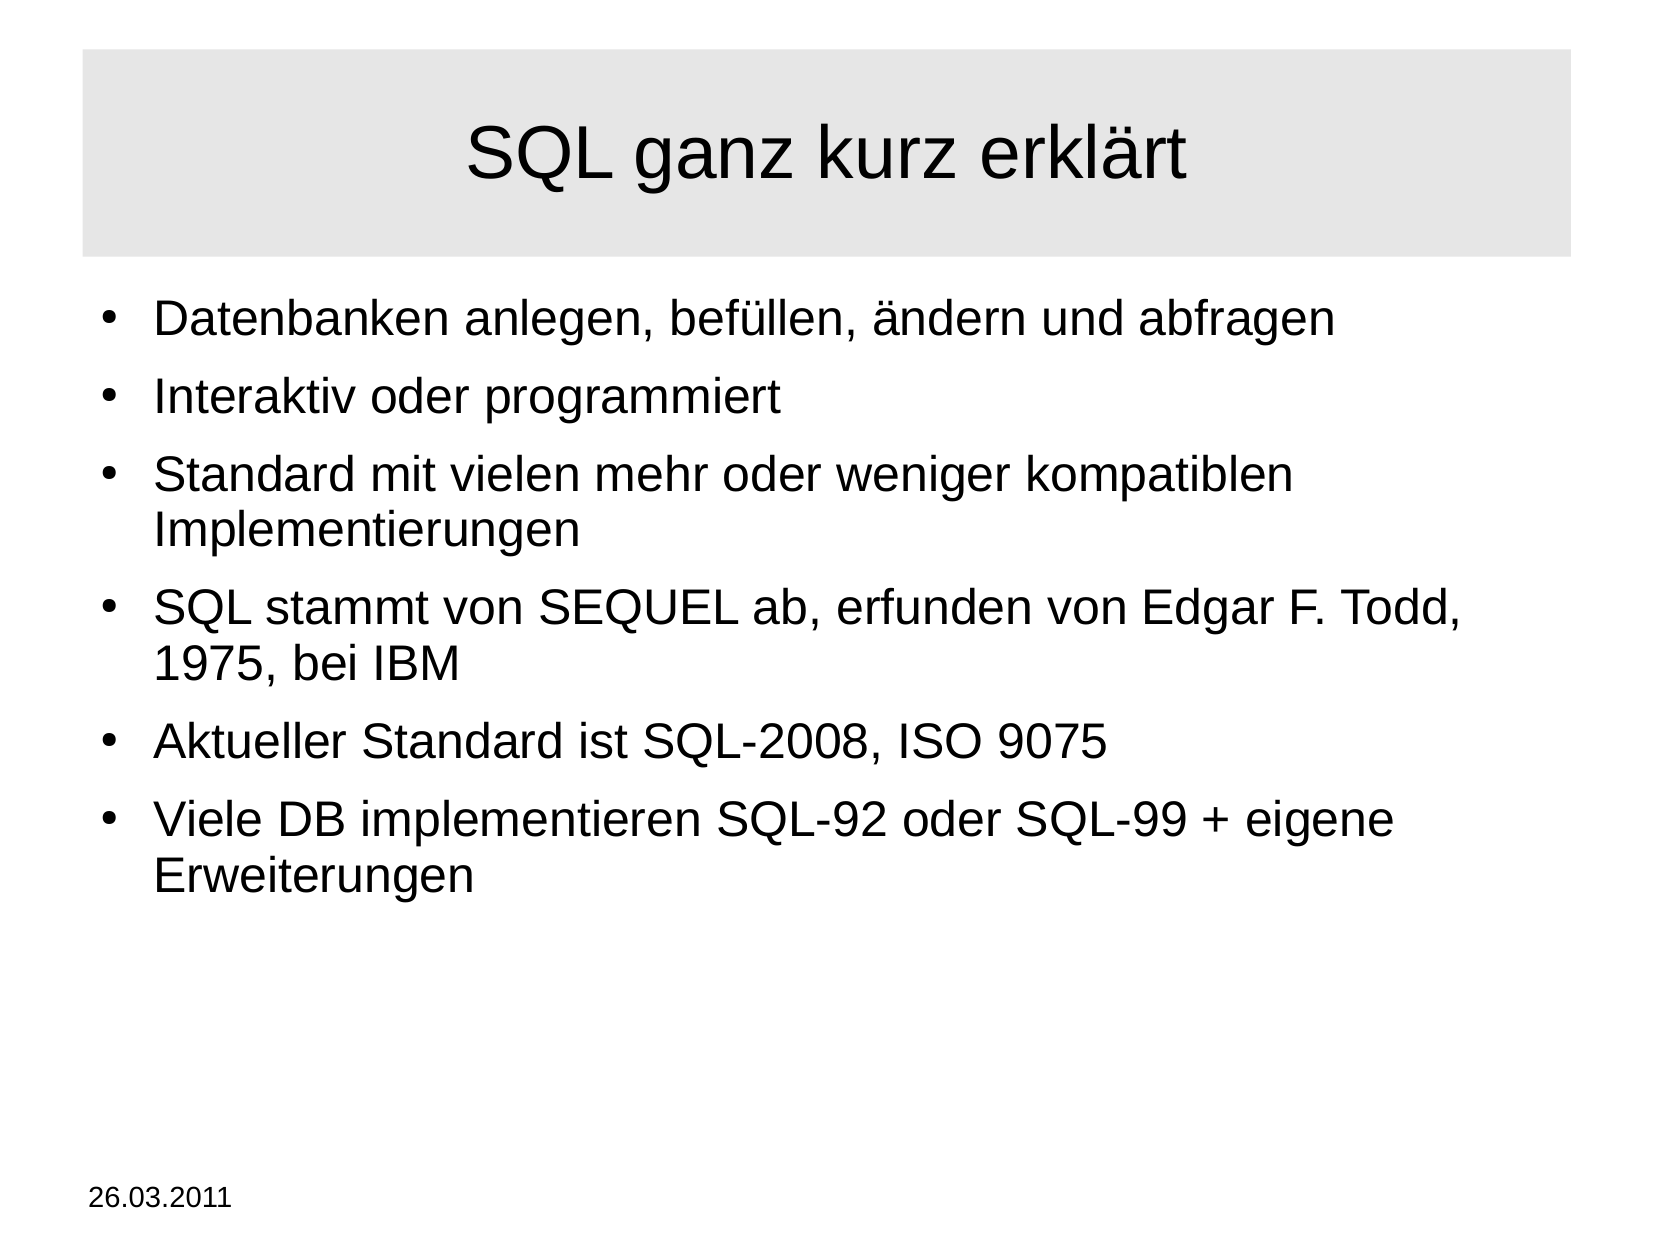

# SQL ganz kurz erklärt
Datenbanken anlegen, befüllen, ändern und abfragen
Interaktiv oder programmiert
Standard mit vielen mehr oder weniger kompatiblen Implementierungen
SQL stammt von SEQUEL ab, erfunden von Edgar F. Todd, 1975, bei IBM
Aktueller Standard ist SQL-2008, ISO 9075
Viele DB implementieren SQL-92 oder SQL-99 + eigene Erweiterungen
26.03.2011